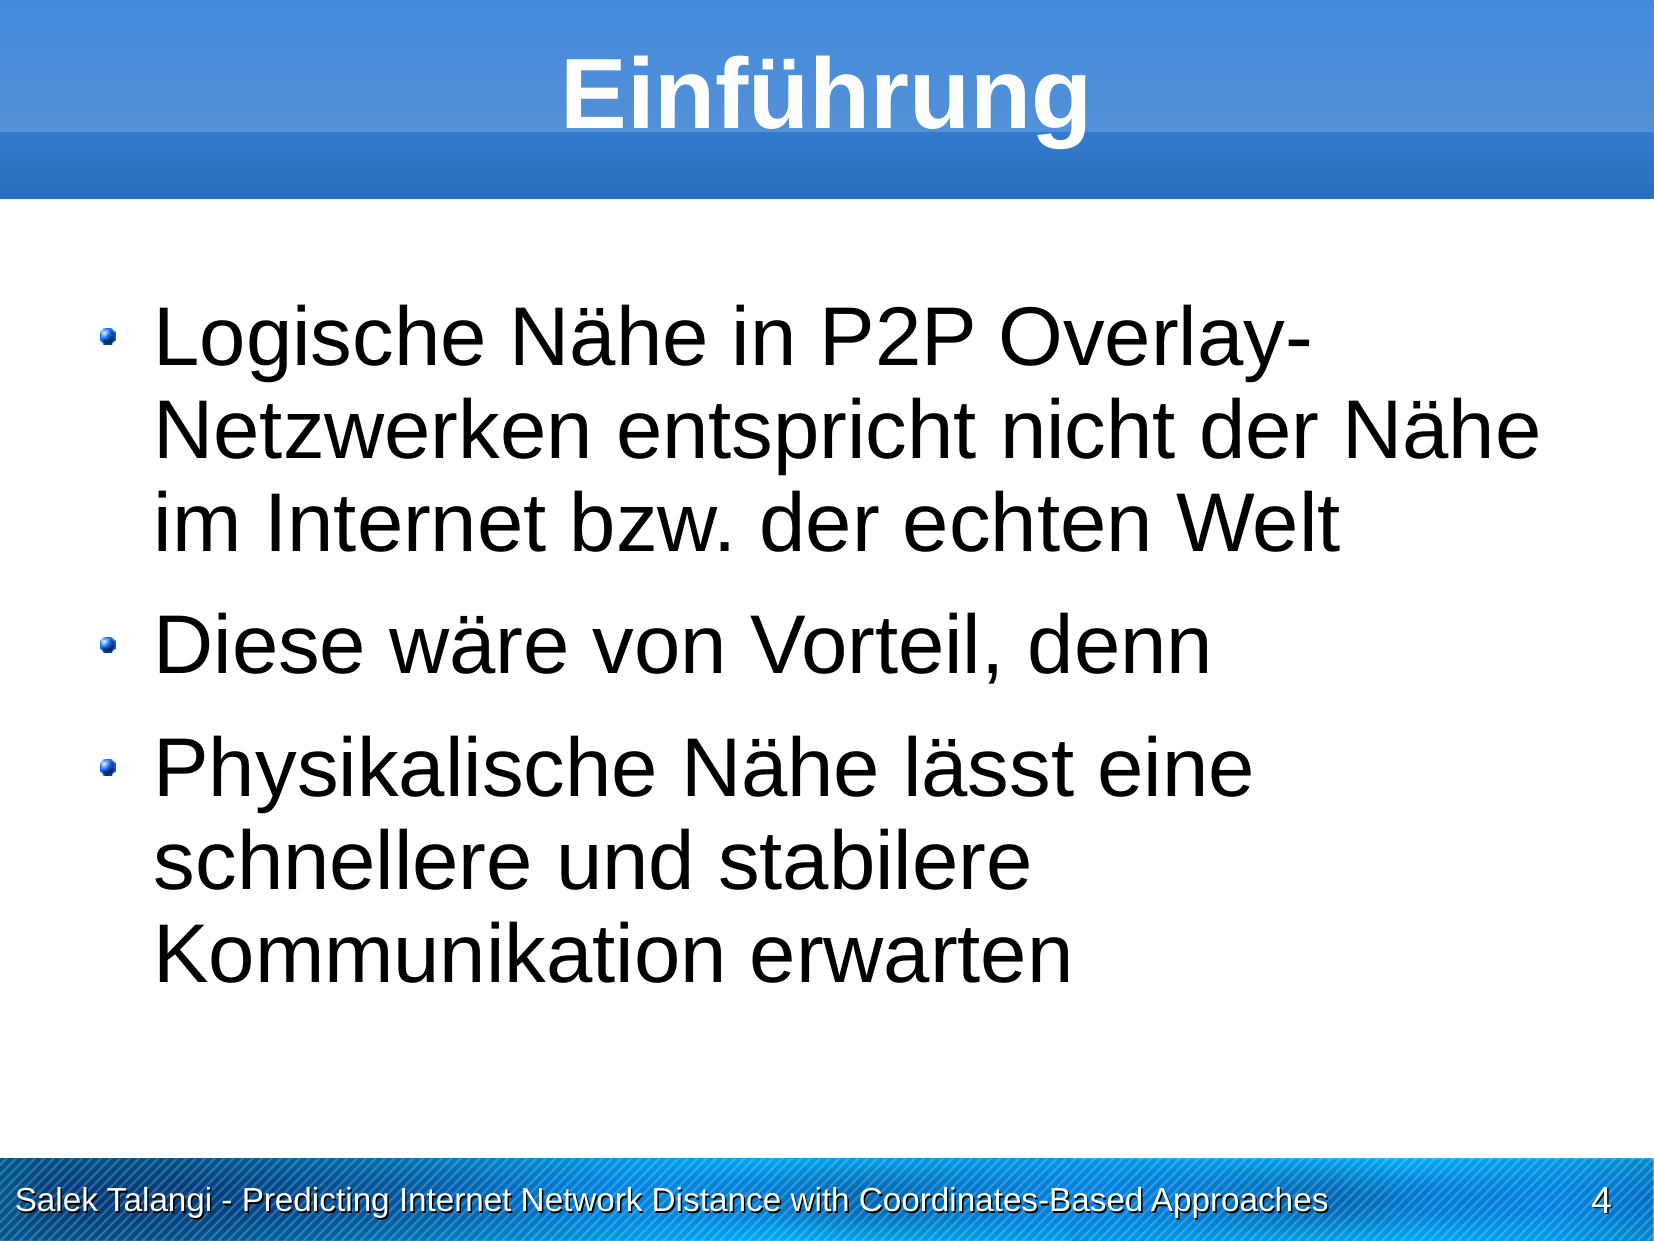

# Einführung
Logische Nähe in P2P Overlay-Netzwerken entspricht nicht der Nähe im Internet bzw. der echten Welt
Diese wäre von Vorteil, denn
Physikalische Nähe lässt eine schnellere und stabilere Kommunikation erwarten